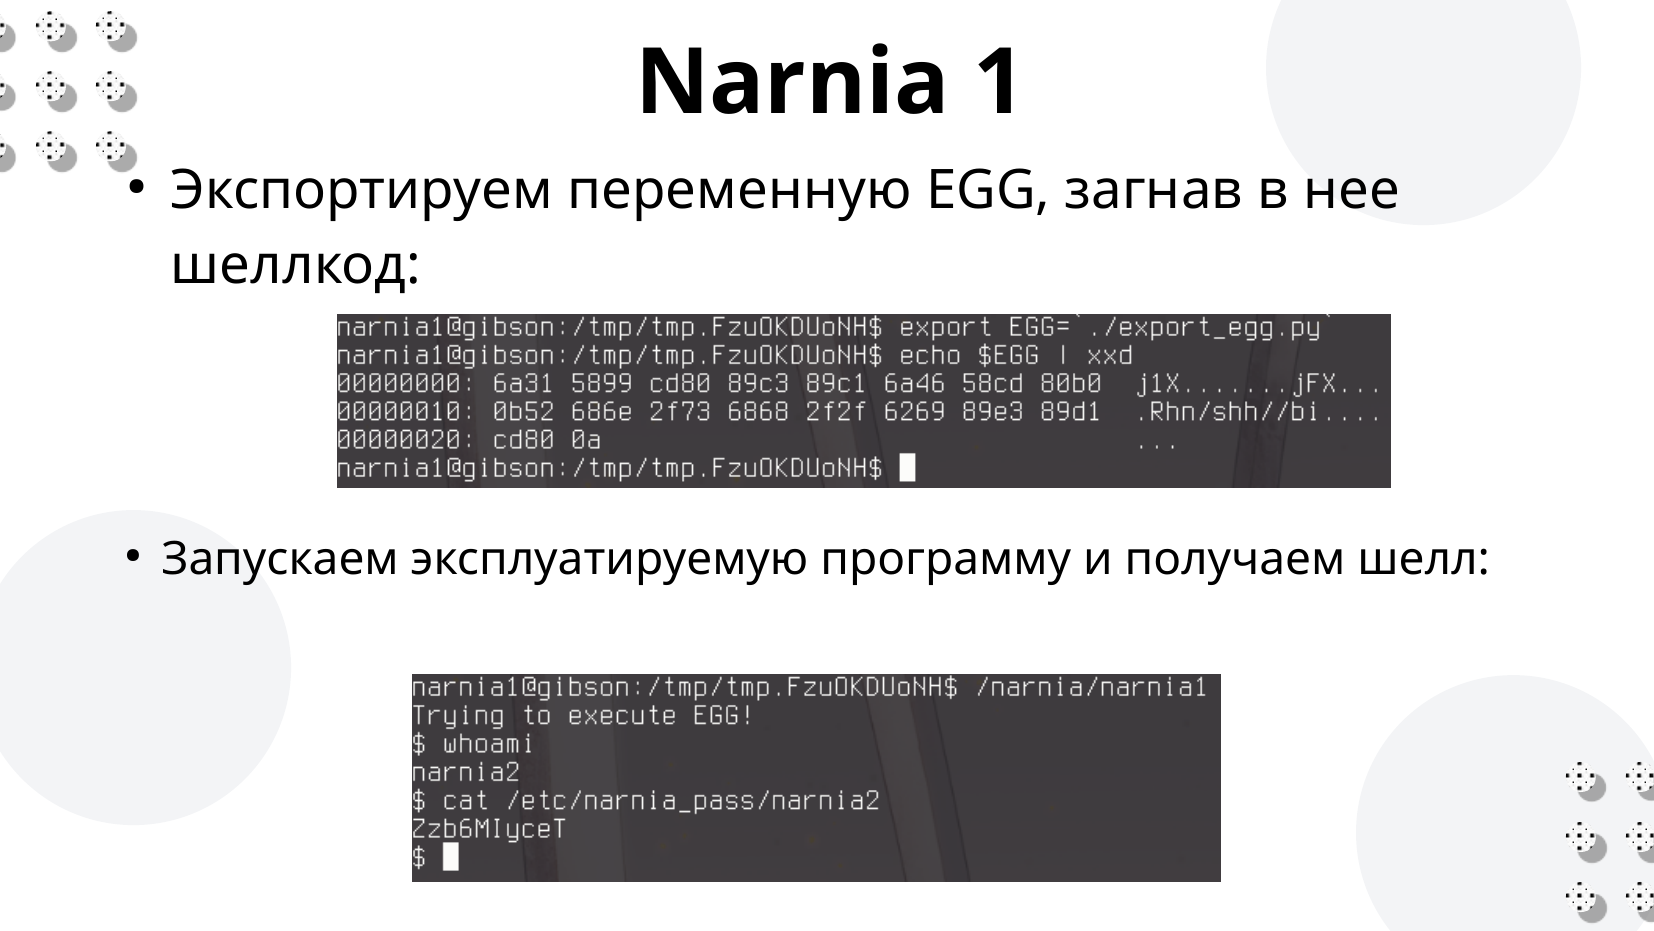

# Narnia 1
Экспортируем переменную EGG, загнав в нее шеллкод:
Запускаем эксплуатируемую программу и получаем шелл: